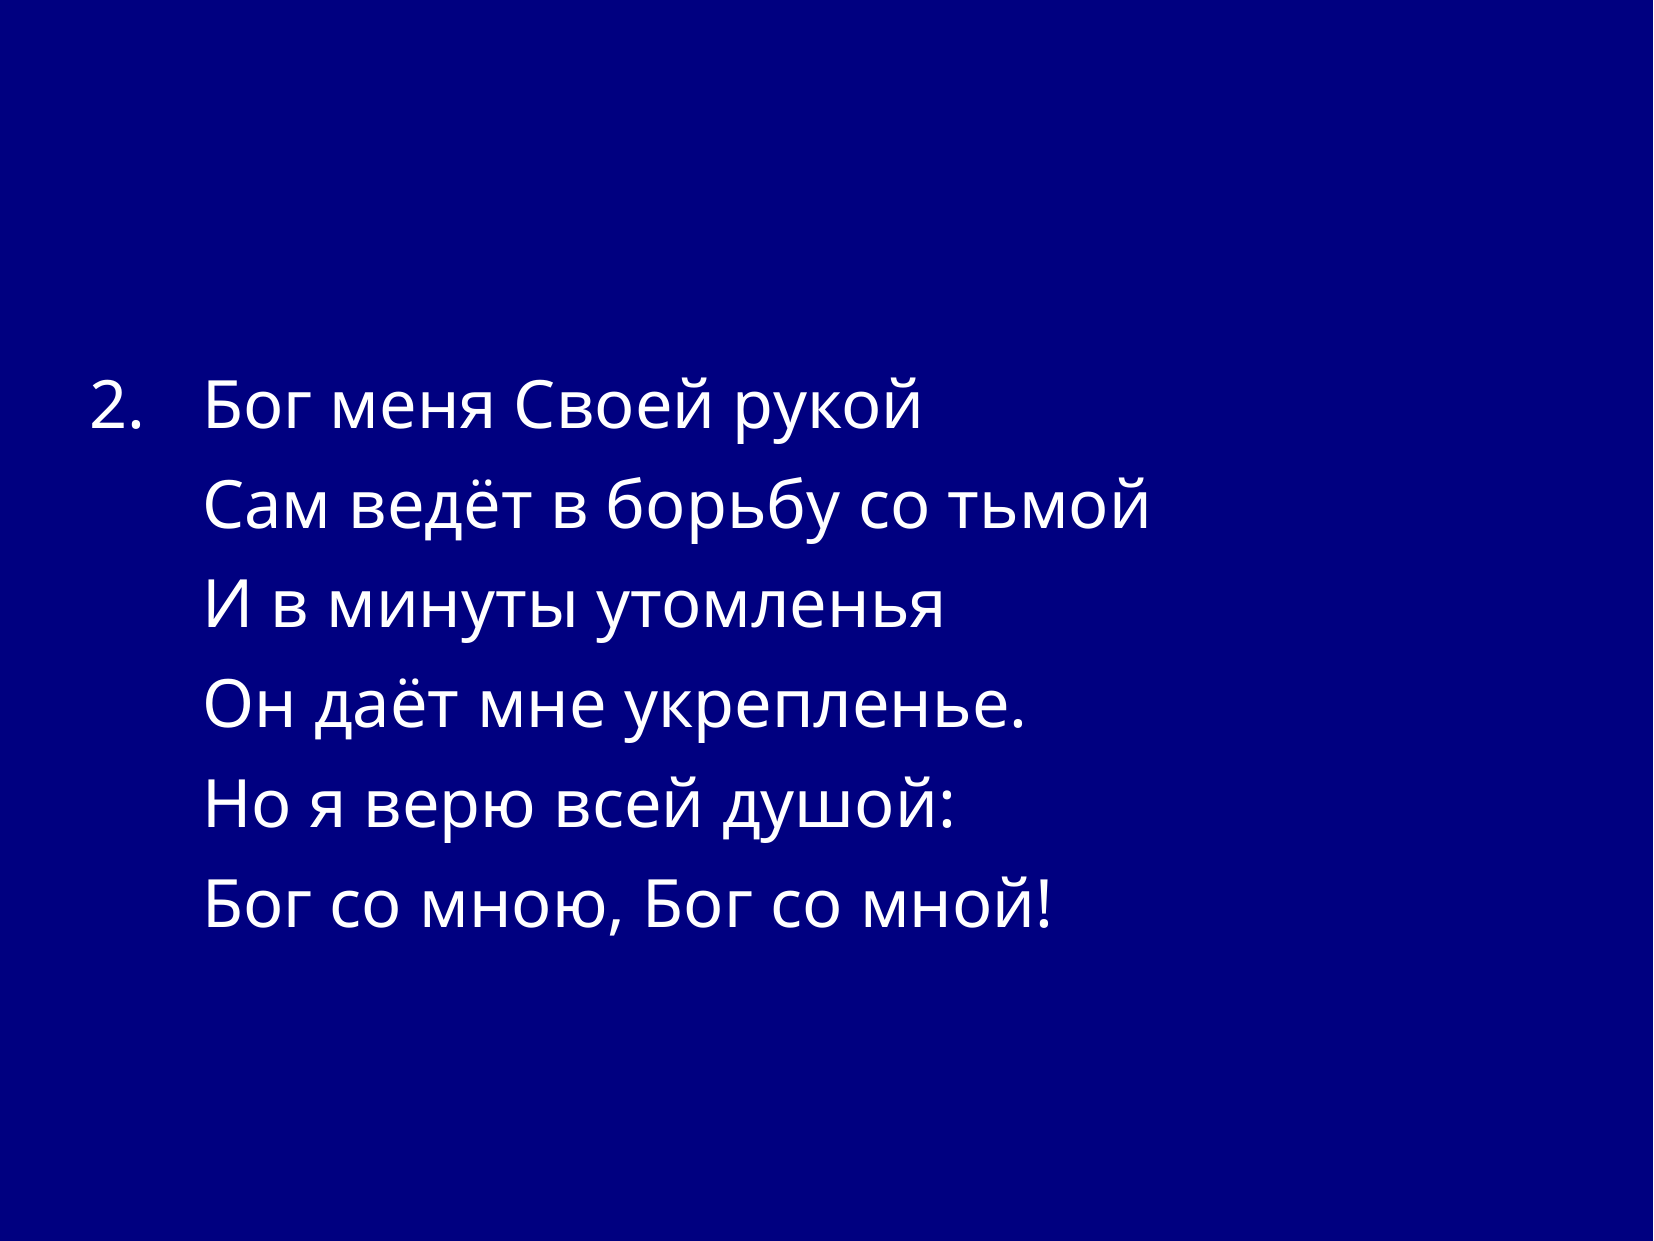

2.	Бог меня Своей рукой
	Сам ведёт в борьбу со тьмой
	И в минуты утомленья
	Он даёт мне укрепленье.
	Но я верю всей душой:
	Бог со мною, Бог со мной!